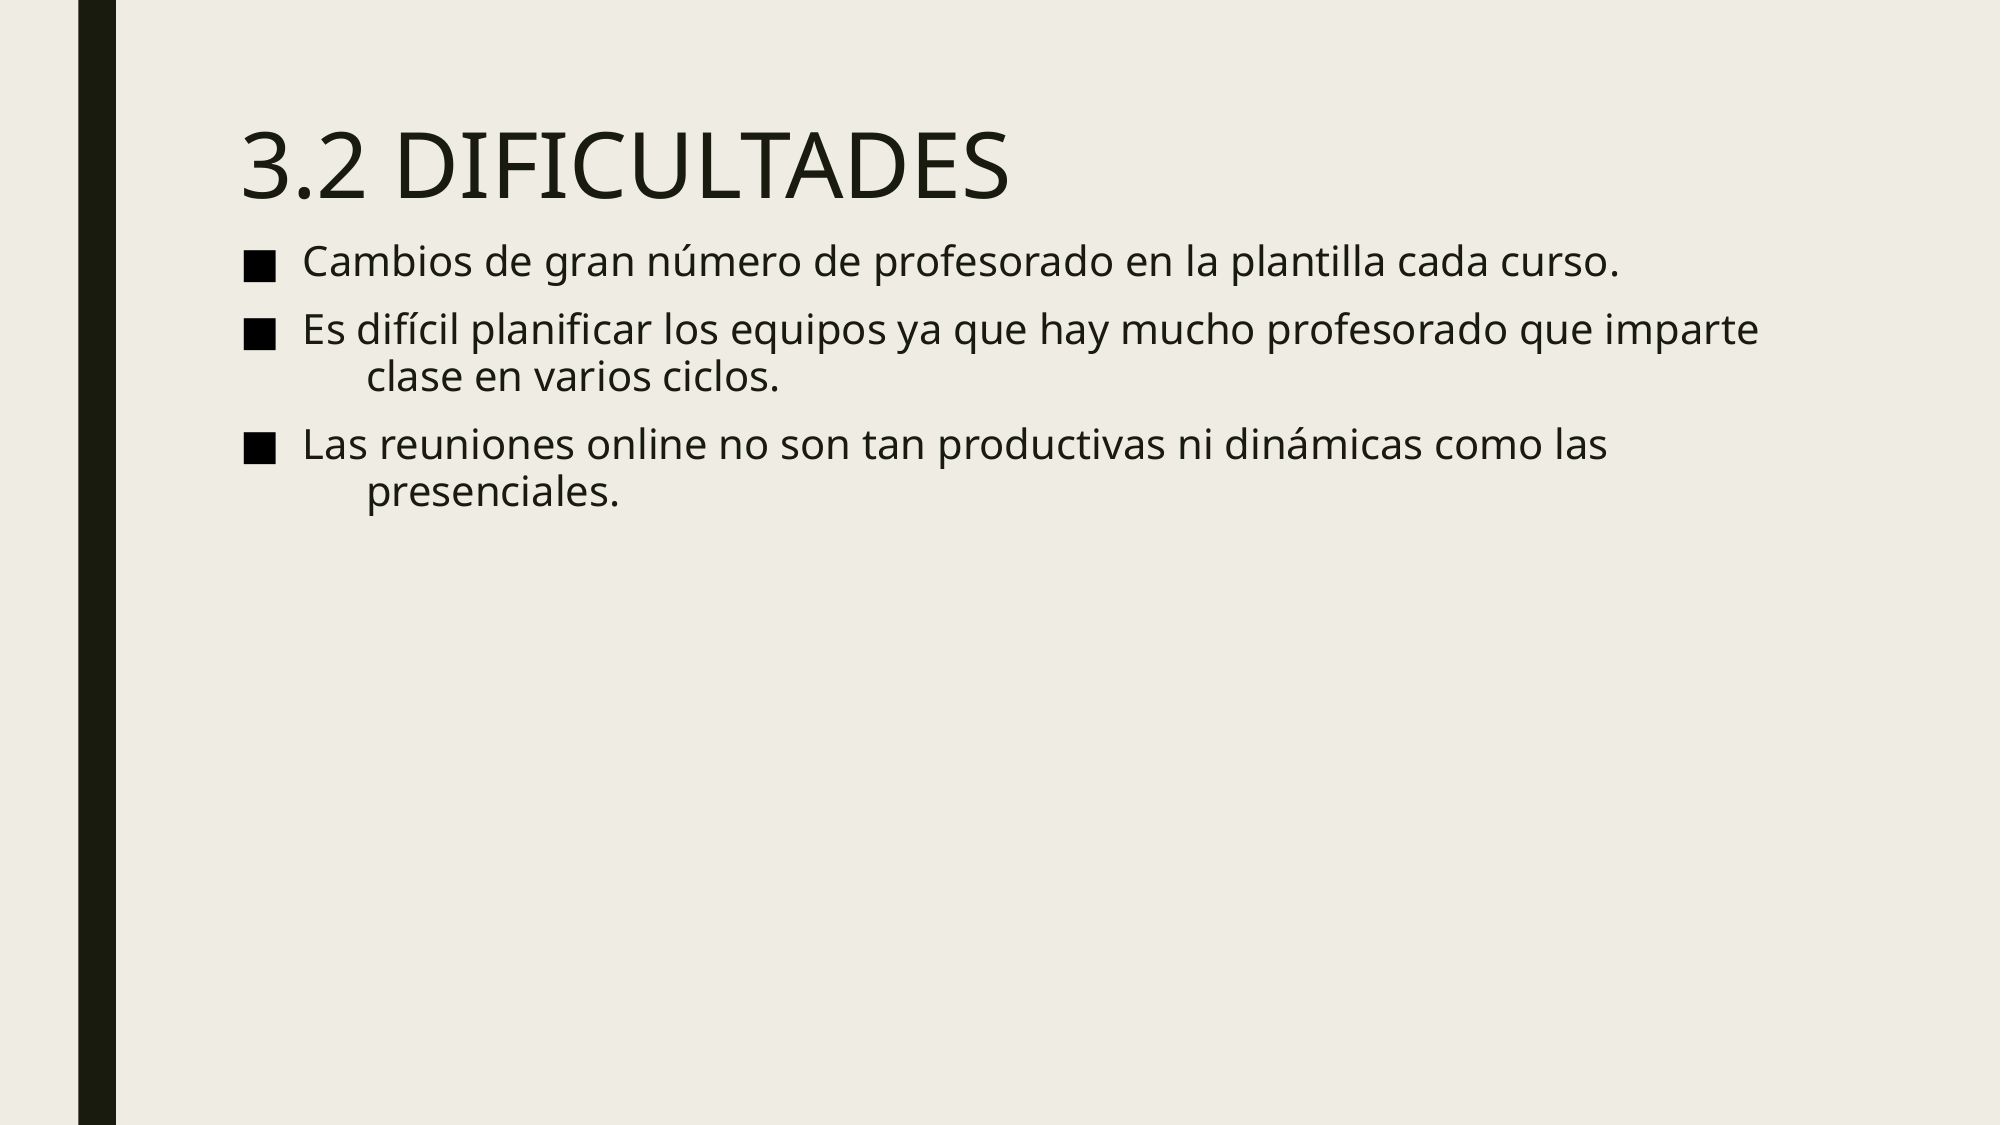

# 3.2 DIFICULTADES
Cambios de gran número de profesorado en la plantilla cada curso.
Es difícil planificar los equipos ya que hay mucho profesorado que imparte clase en varios ciclos.
Las reuniones online no son tan productivas ni dinámicas como las presenciales.